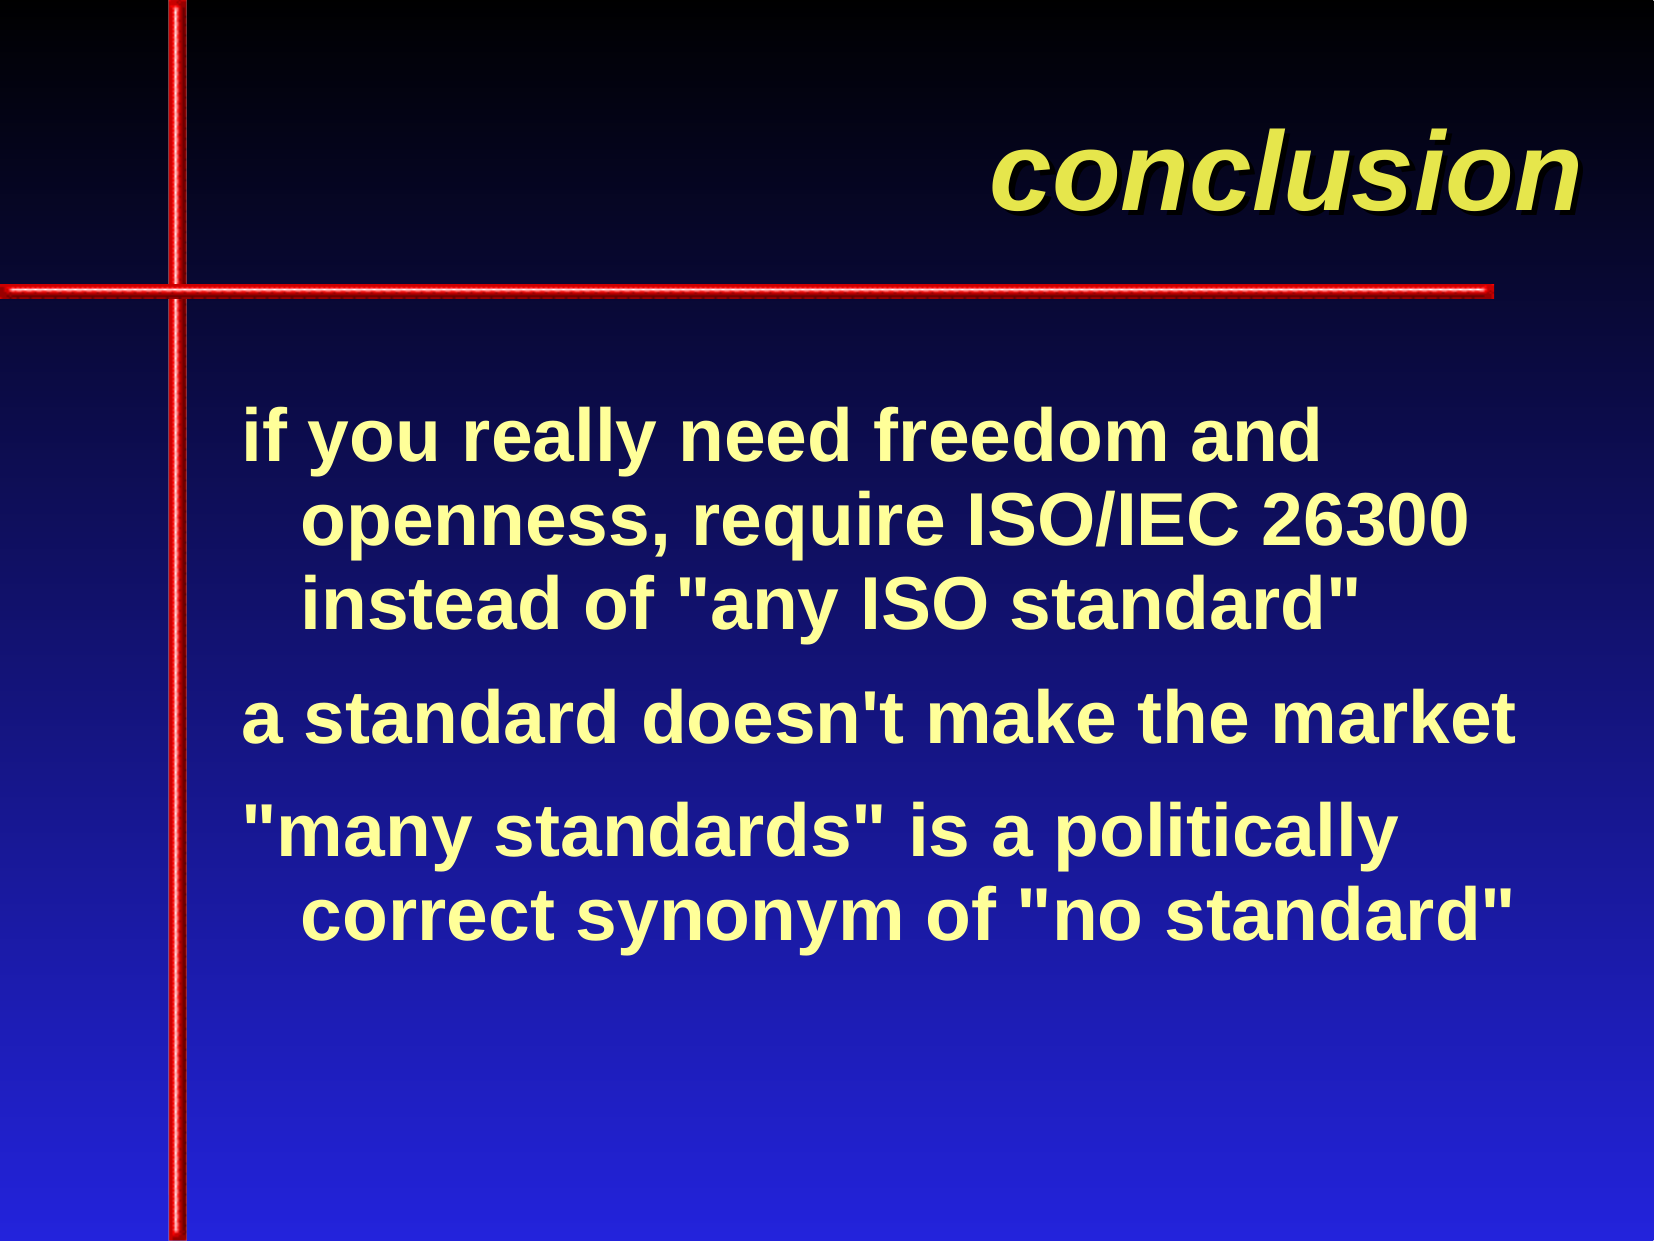

# conclusion
if you really need freedom and openness, require ISO/IEC 26300 instead of "any ISO standard"
a standard doesn't make the market
"many standards" is a politically correct synonym of "no standard"